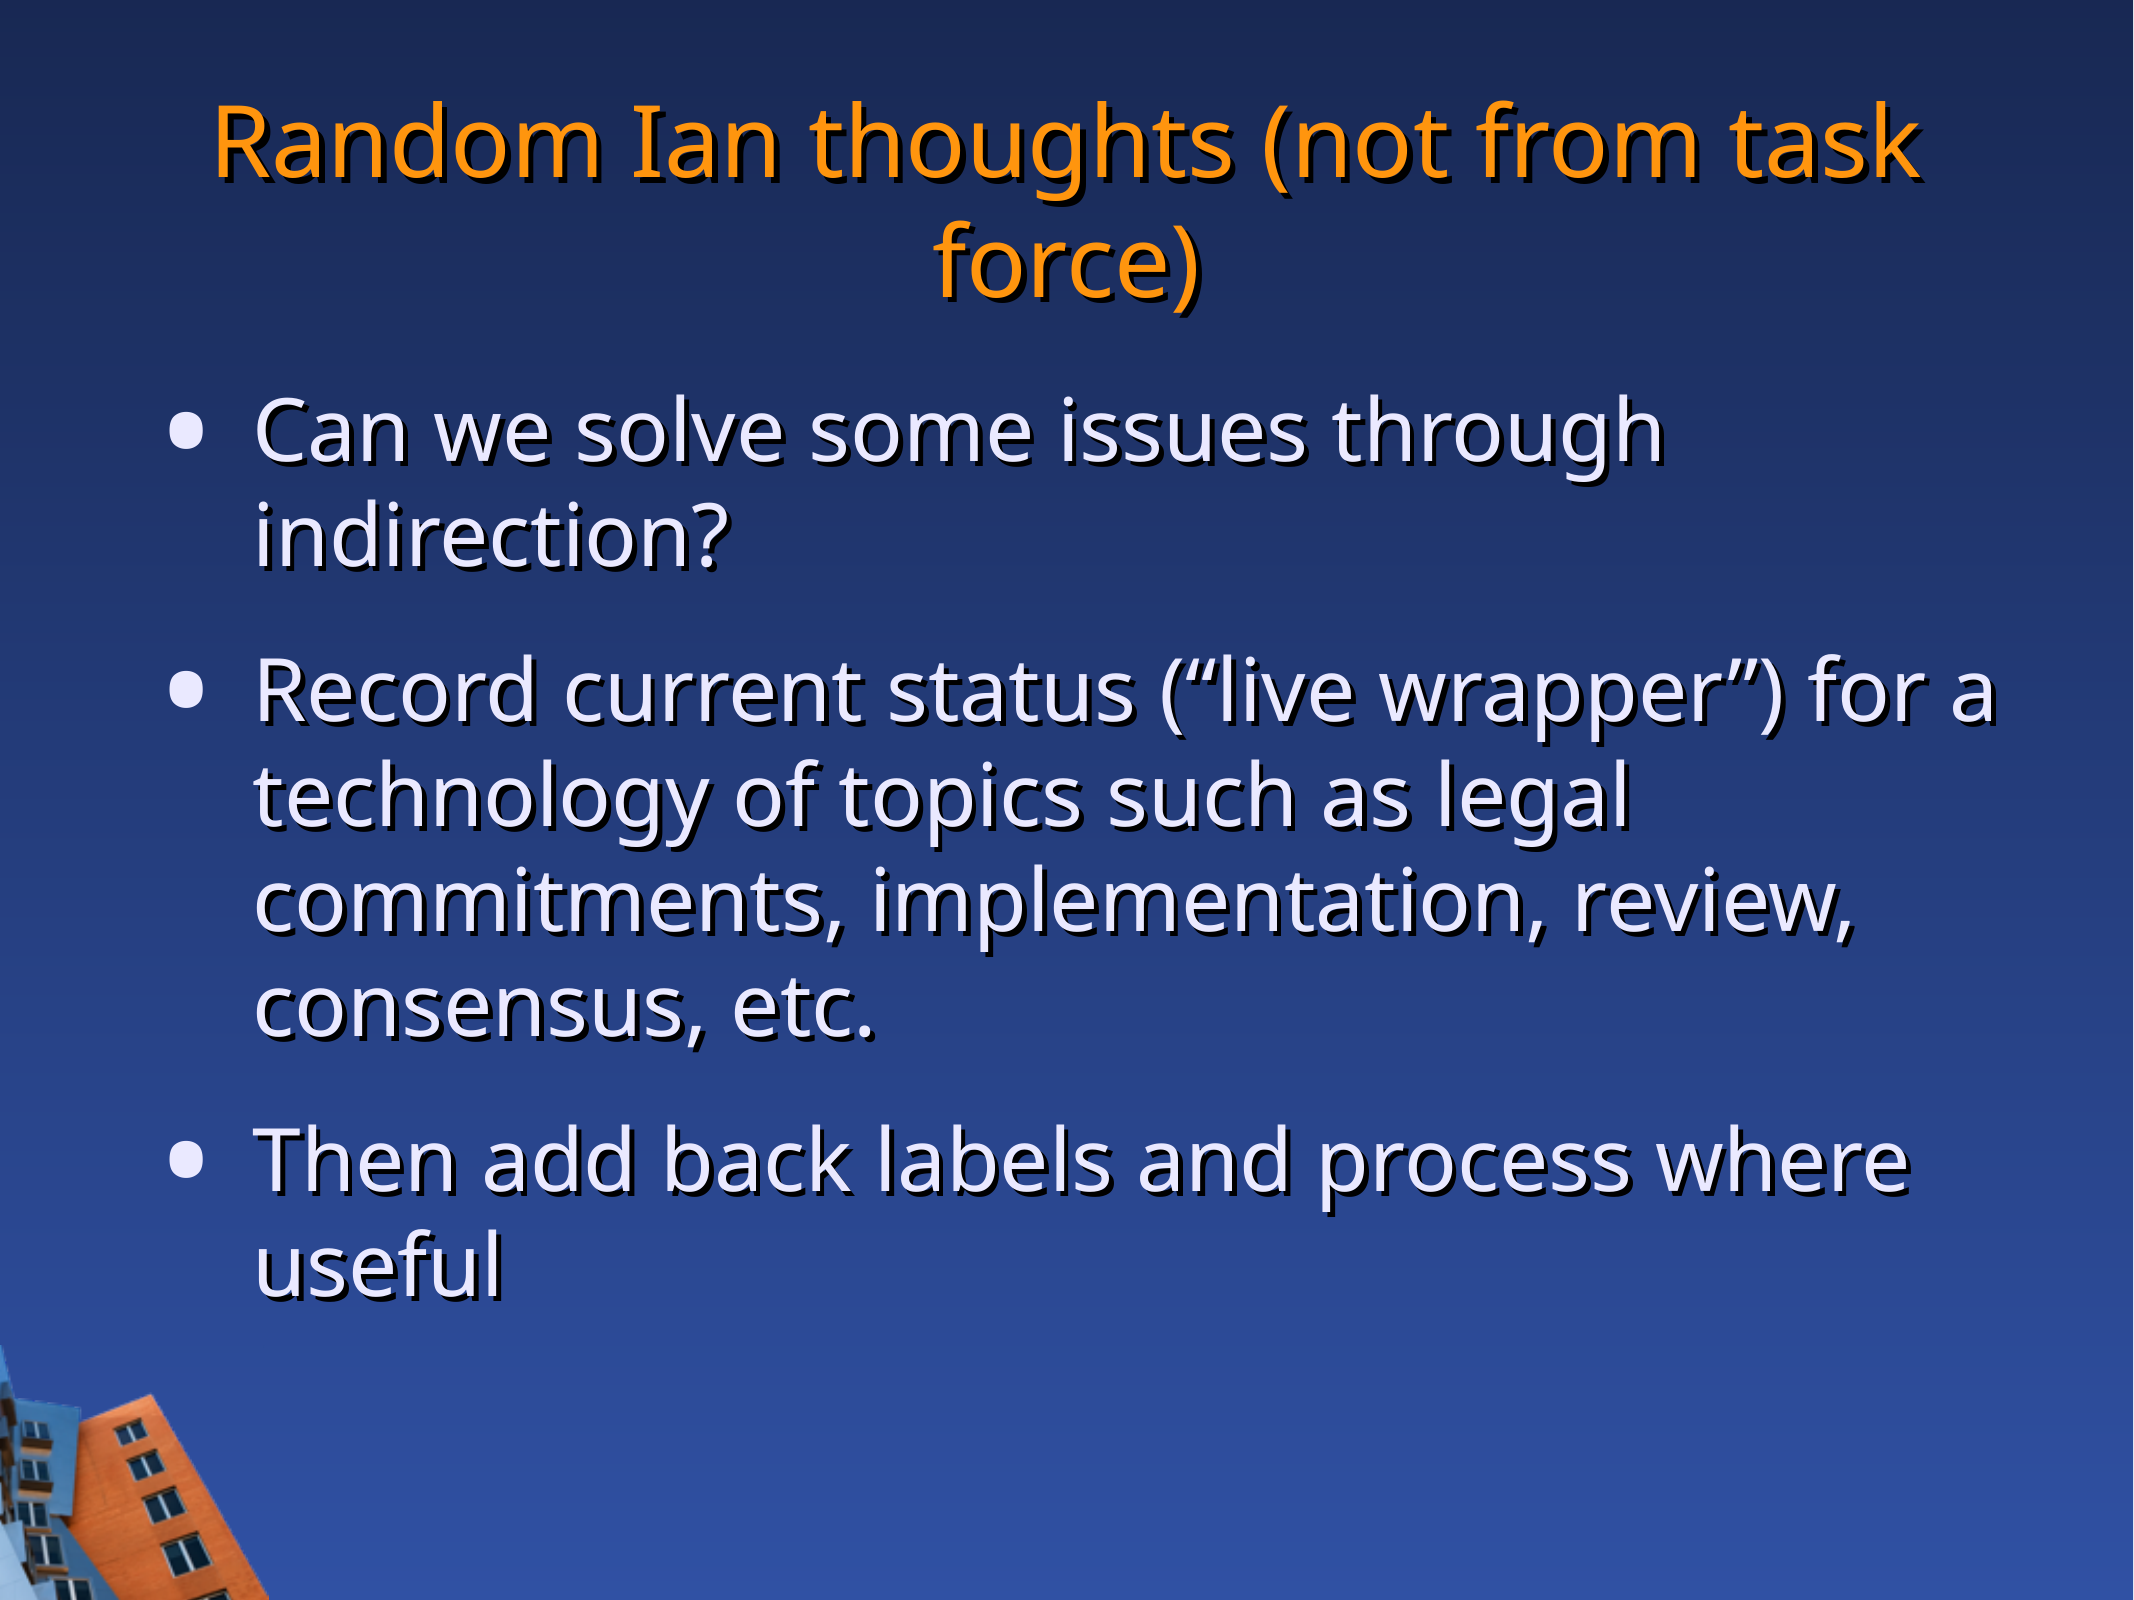

# Random Ian thoughts (not from task force)
Can we solve some issues through indirection?
Record current status (“live wrapper”) for a technology of topics such as legal commitments, implementation, review, consensus, etc.
Then add back labels and process where useful